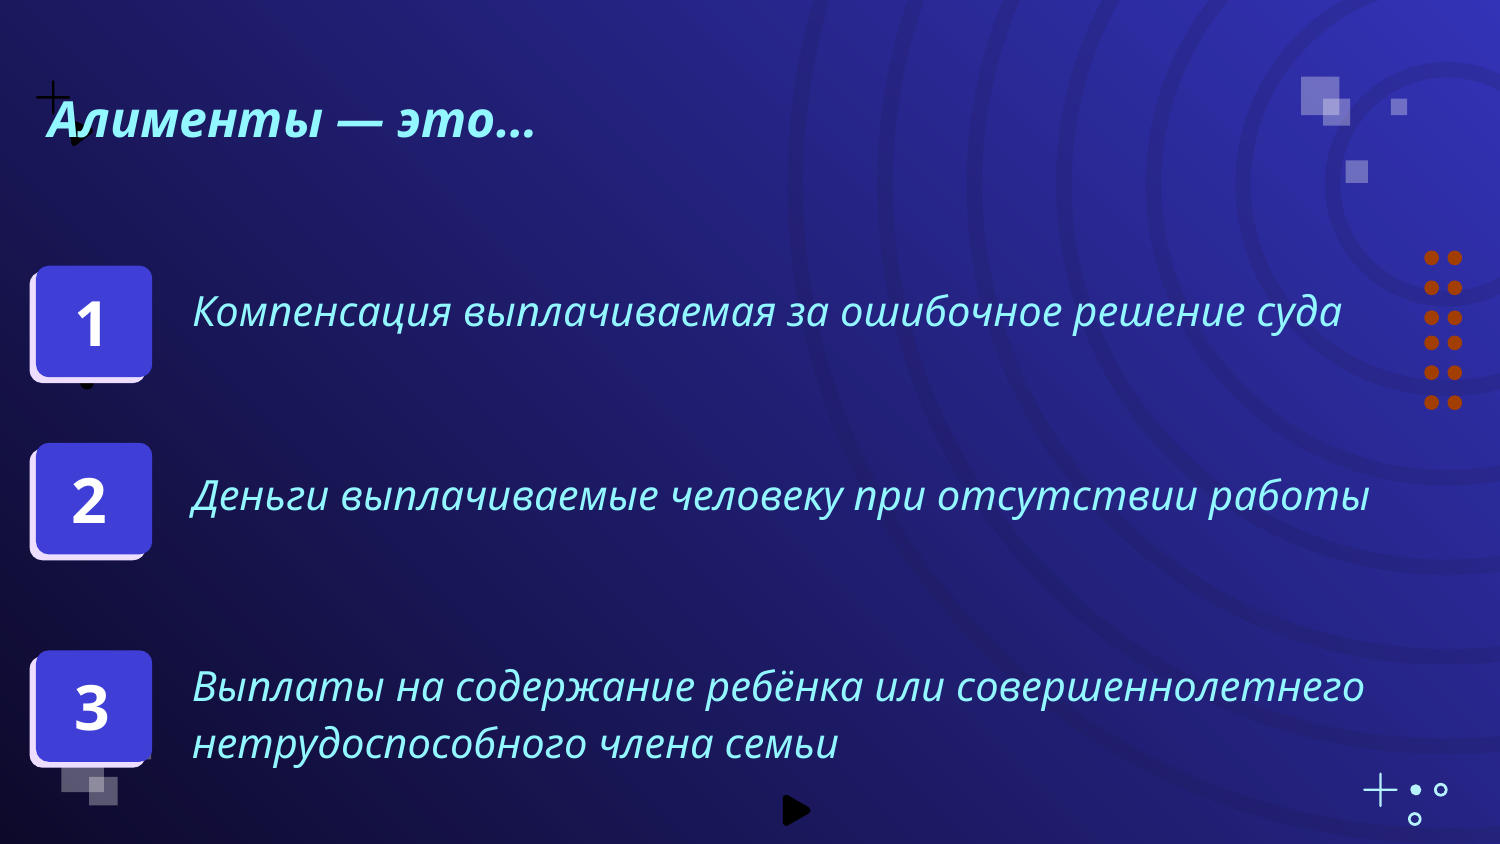

Алименты — это…
Компенсация выплачиваемая за ошибочное решение суда
1
# Деньги выплачиваемые человеку при отсутствии работы
2
Выплаты на содержание ребёнка или совершеннолетнего нетрудоспособного члена семьи
3